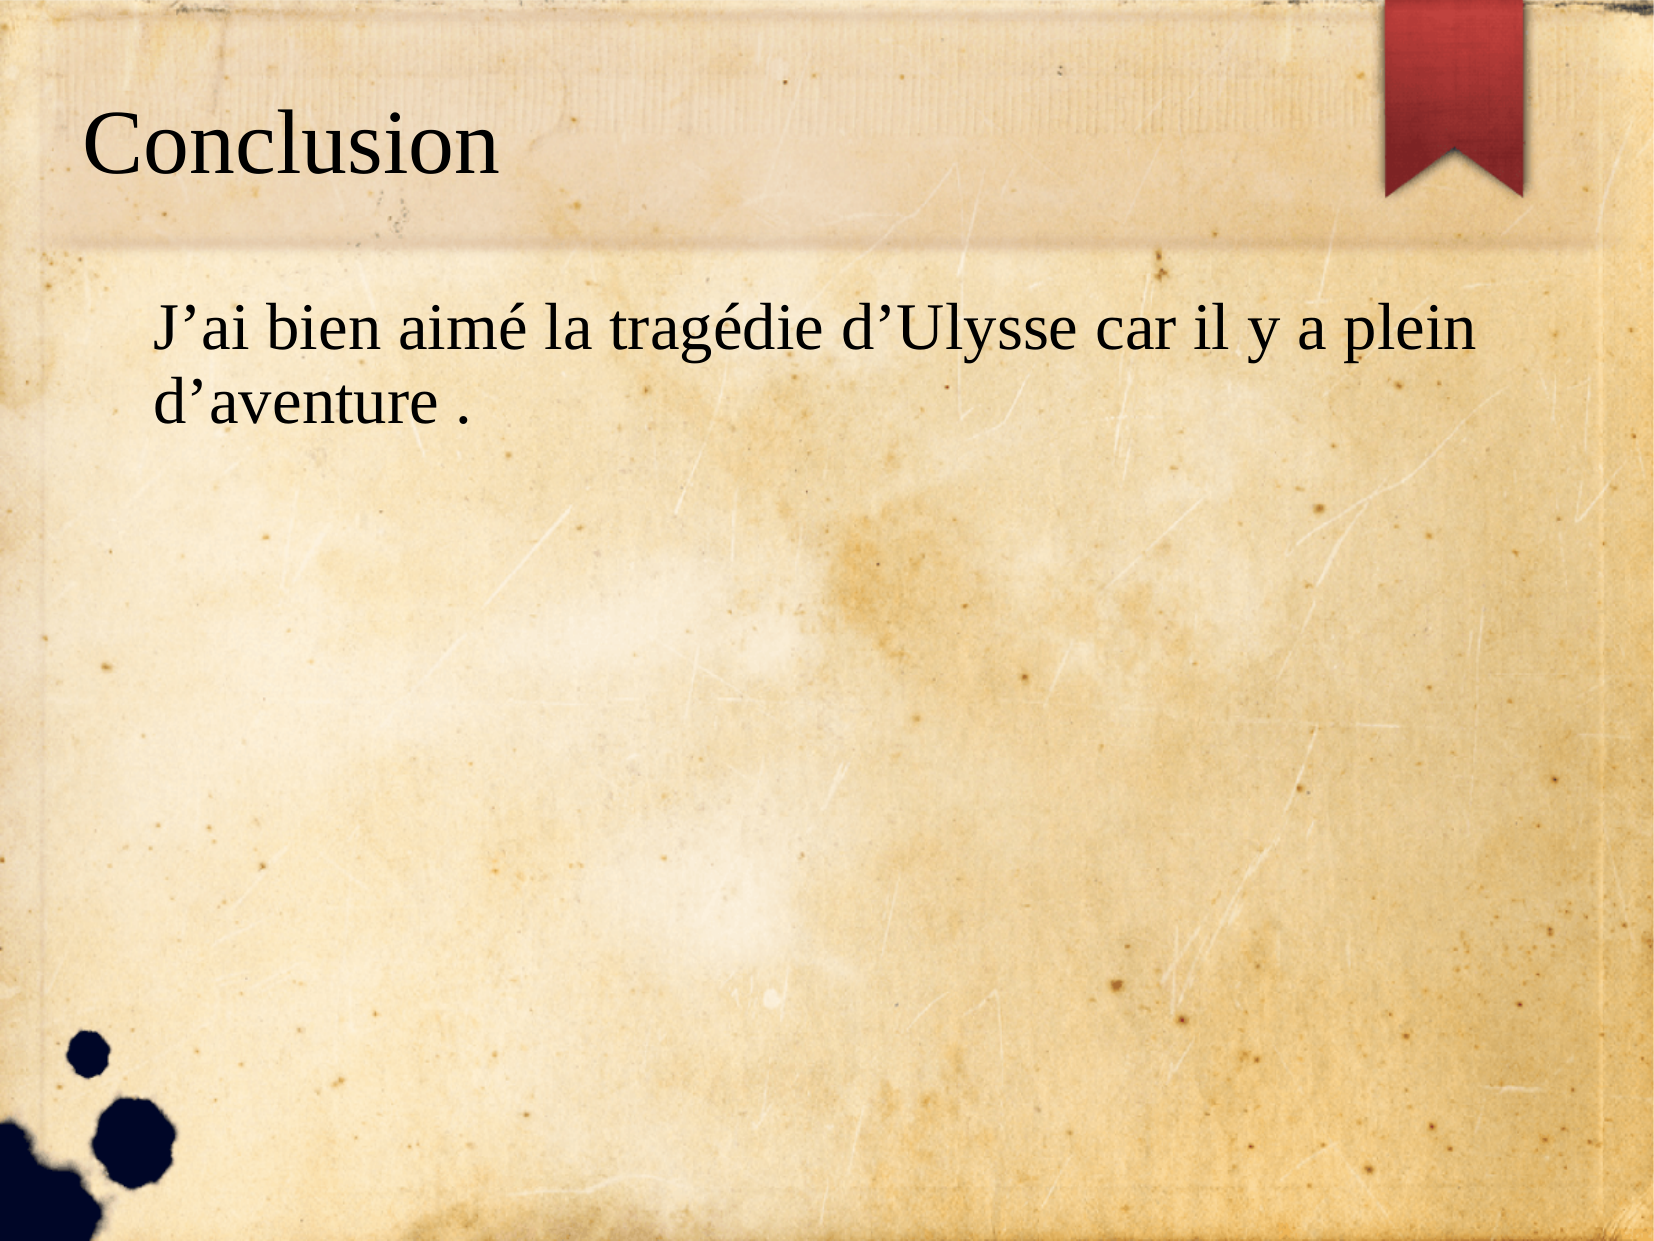

# Conclusion
J’ai bien aimé la tragédie d’Ulysse car il y a plein d’aventure .